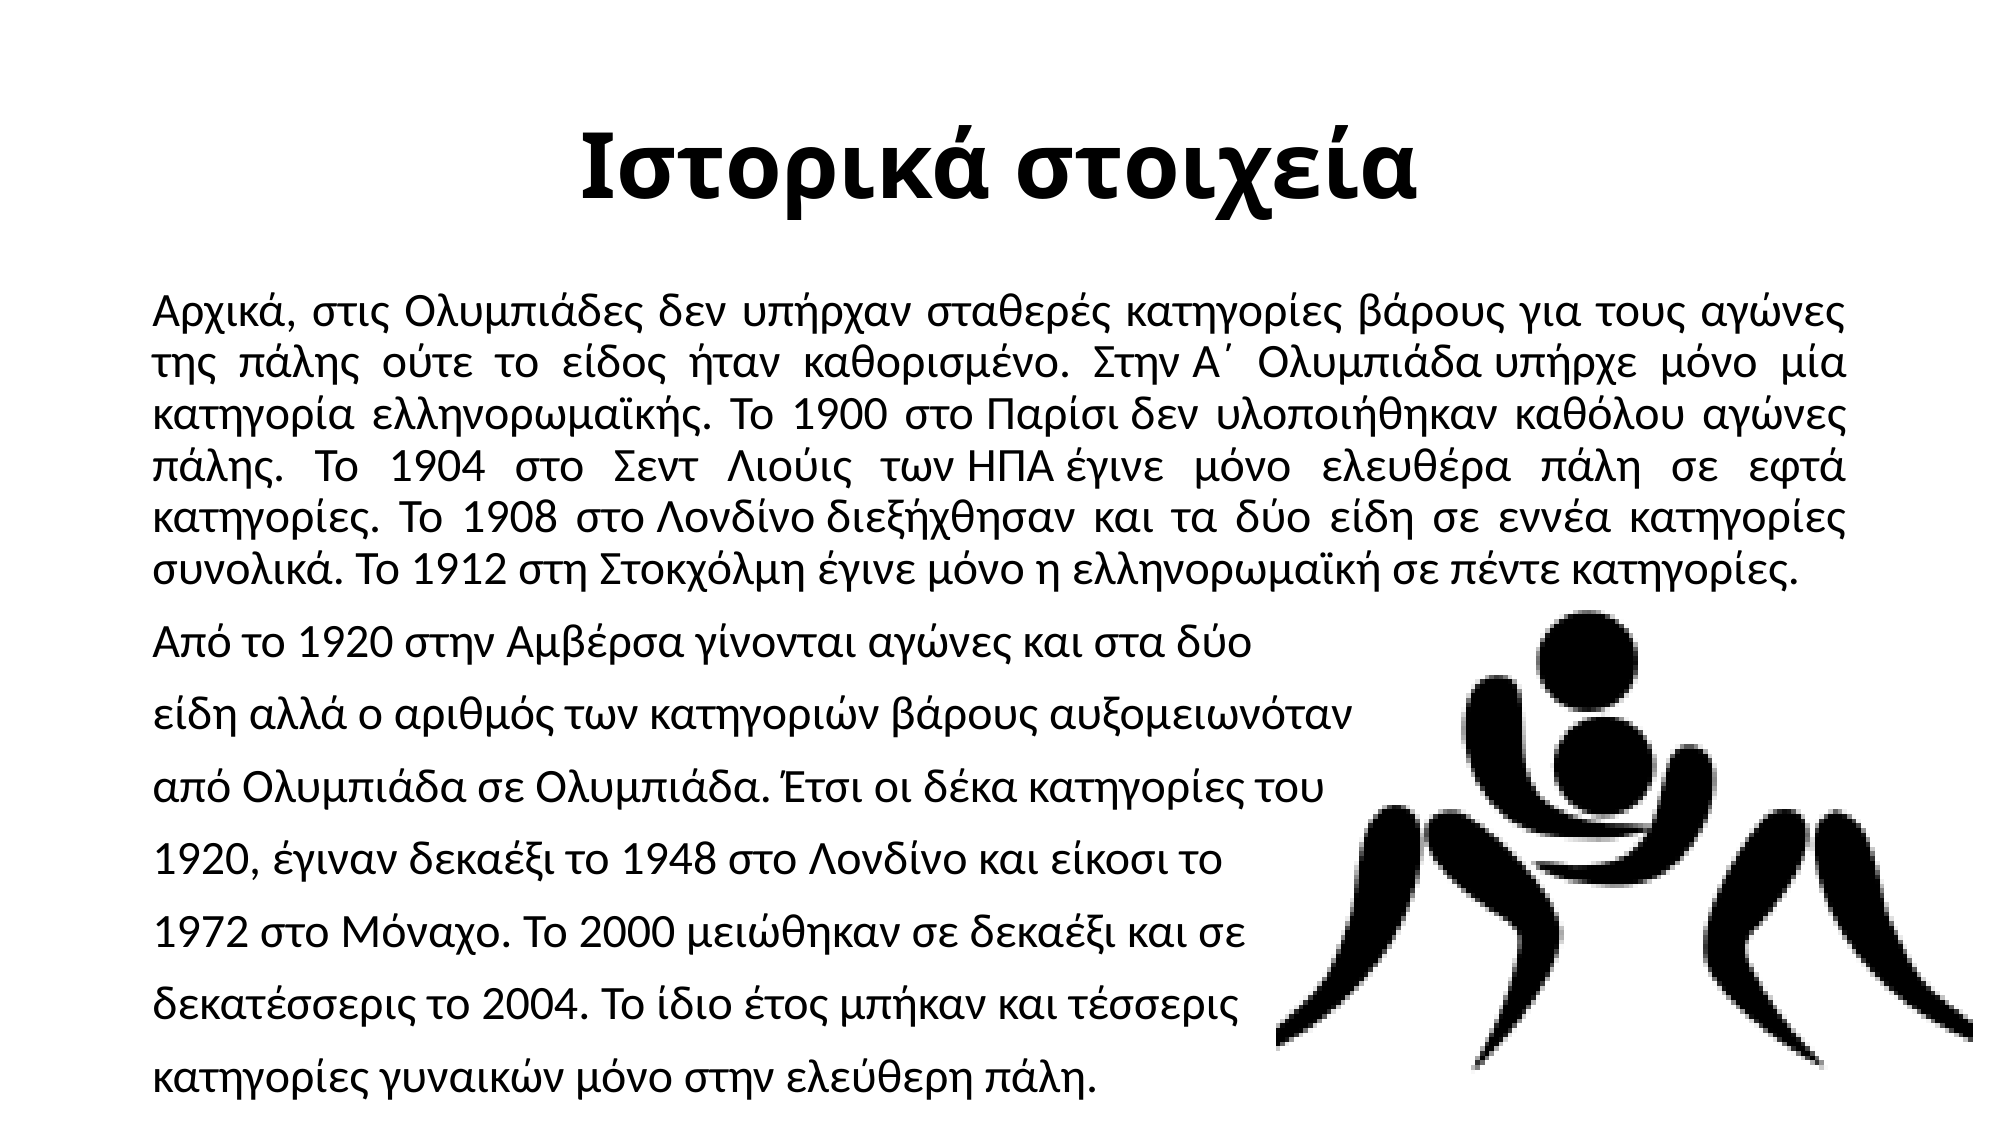

# Ιστορικά στοιχεία
Αρχικά, στις Ολυμπιάδες δεν υπήρχαν σταθερές κατηγορίες βάρους για τους αγώνες της πάλης ούτε το είδος ήταν καθορισμένο. Στην Α΄ Ολυμπιάδα υπήρχε μόνο μία κατηγορία ελληνορωμαϊκής. Το 1900 στο Παρίσι δεν υλοποιήθηκαν καθόλου αγώνες πάλης. Το 1904 στο Σεντ Λιούις των ΗΠΑ έγινε μόνο ελευθέρα πάλη σε εφτά κατηγορίες. Το 1908 στο Λονδίνο διεξήχθησαν και τα δύο είδη σε εννέα κατηγορίες συνολικά. Το 1912 στη Στοκχόλμη έγινε μόνο η ελληνορωμαϊκή σε πέντε κατηγορίες.
Από το 1920 στην Αμβέρσα γίνονται αγώνες και στα δύο
είδη αλλά ο αριθμός των κατηγοριών βάρους αυξομειωνόταν
από Ολυμπιάδα σε Ολυμπιάδα. Έτσι οι δέκα κατηγορίες του
1920, έγιναν δεκαέξι το 1948 στο Λονδίνο και είκοσι το
1972 στο Μόναχο. Το 2000 μειώθηκαν σε δεκαέξι και σε
δεκατέσσερις το 2004. Το ίδιο έτος μπήκαν και τέσσερις
κατηγορίες γυναικών μόνο στην ελεύθερη πάλη.